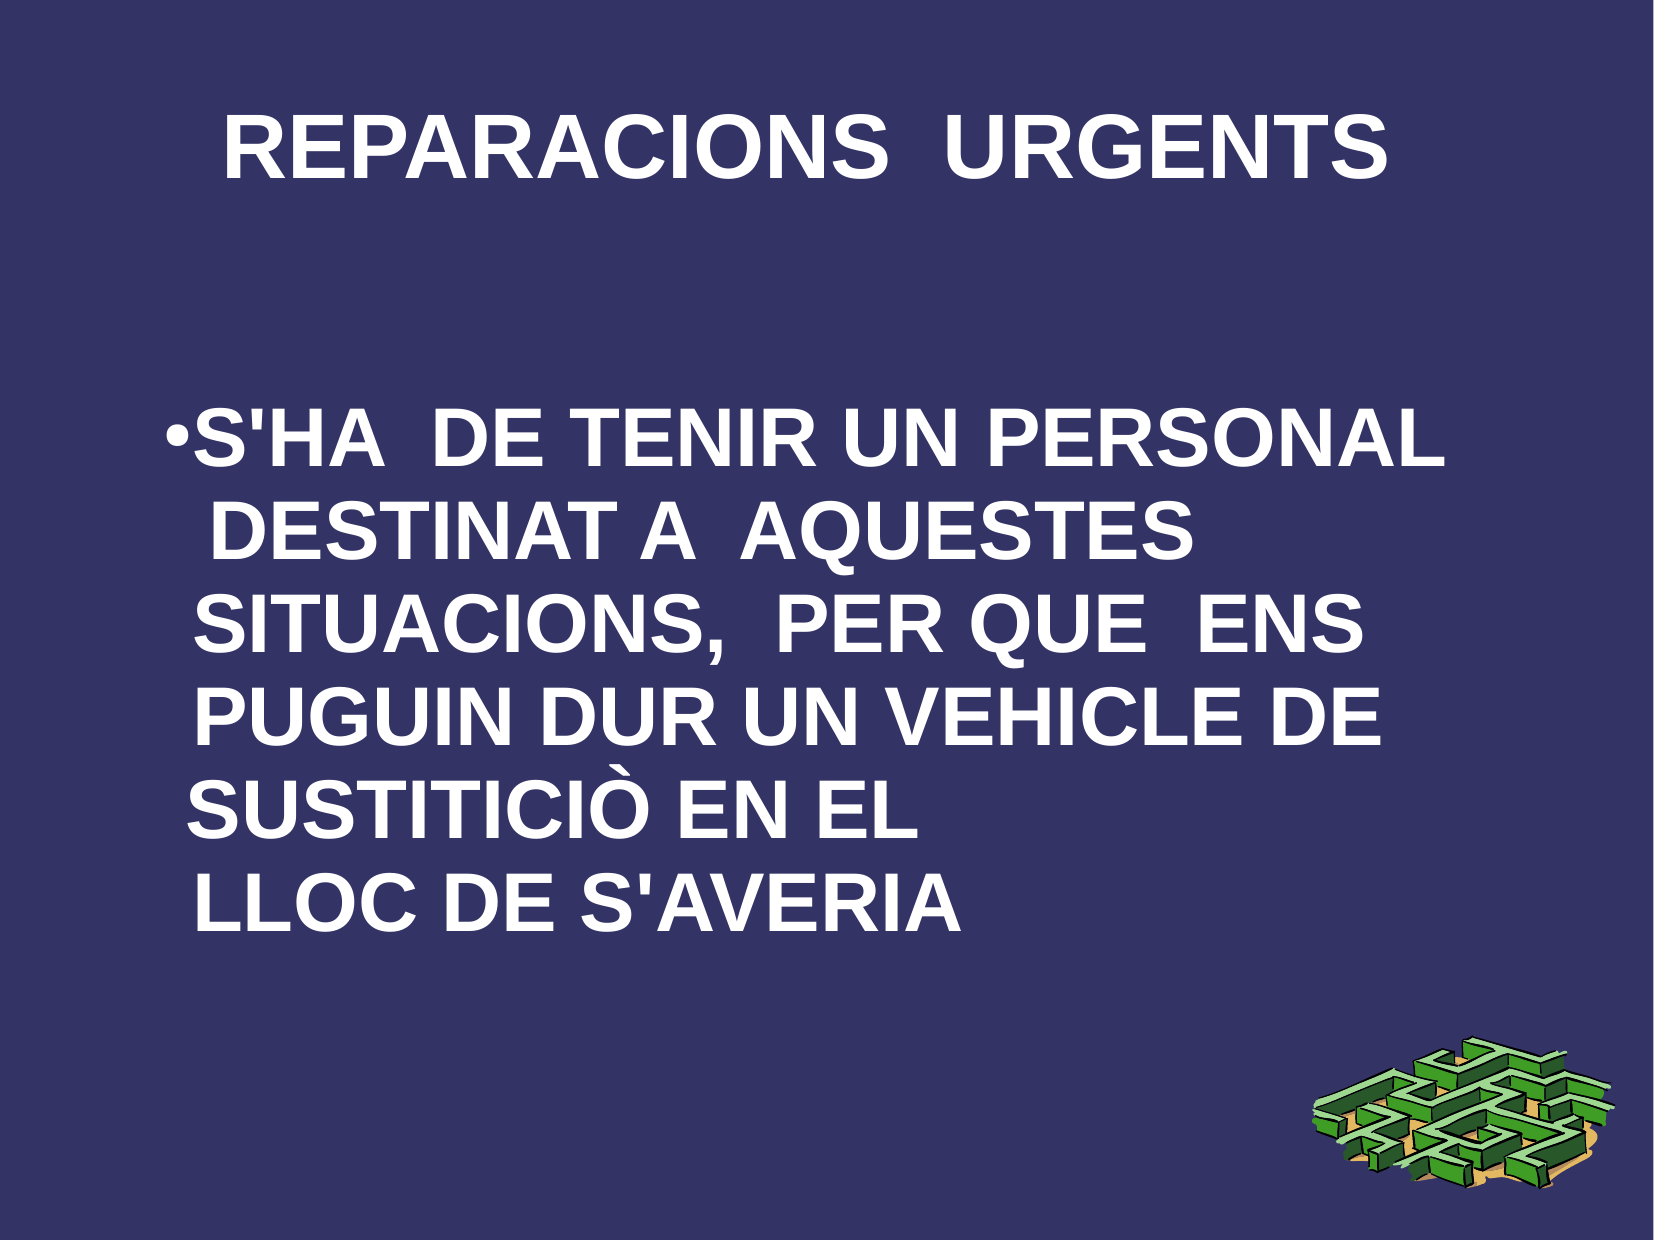

REPARACIONS URGENTS
S'HA DE TENIR UN PERSONAL DESTINAT A AQUESTES
SITUACIONS, PER QUE ENS
PUGUIN DUR UN VEHICLE DE SUSTITICIÒ EN EL
LLOC DE S'AVERIA